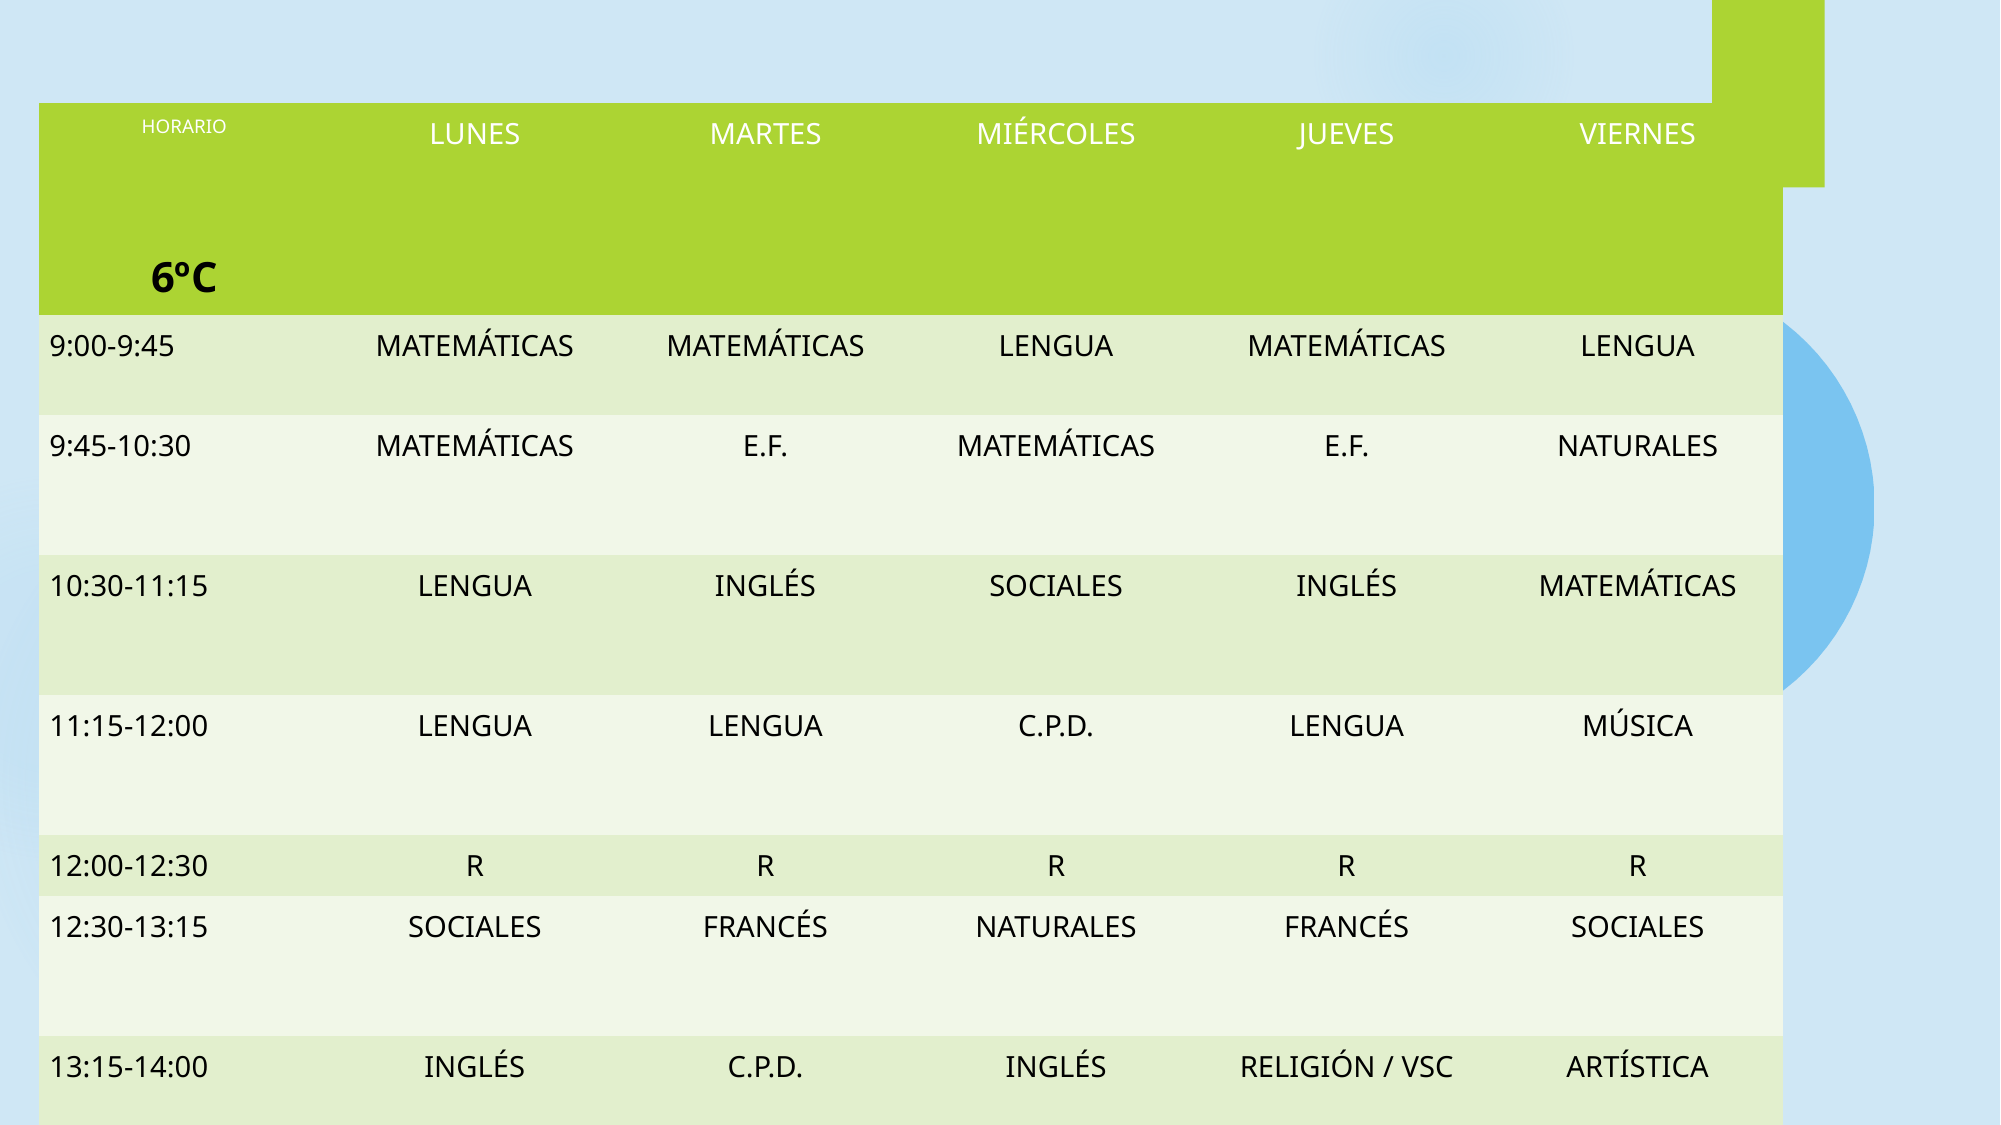

| HORARIO 6ºC | LUNES | MARTES | MIÉRCOLES | JUEVES | VIERNES |
| --- | --- | --- | --- | --- | --- |
| 9:00-9:45 | MATEMÁTICAS | MATEMÁTICAS | LENGUA | MATEMÁTICAS | LENGUA |
| 9:45-10:30 | MATEMÁTICAS | E.F. | MATEMÁTICAS | E.F. | NATURALES |
| 10:30-11:15 | LENGUA | INGLÉS | SOCIALES | INGLÉS | MATEMÁTICAS |
| 11:15-12:00 | LENGUA | LENGUA | C.P.D. | LENGUA | MÚSICA |
| 12:00-12:30 | R | R | R | R | R |
| 12:30-13:15 | SOCIALES | FRANCÉS | NATURALES | FRANCÉS | SOCIALES |
| 13:15-14:00 | INGLÉS | C.P.D. | INGLÉS | RELIGIÓN / VSC | ARTÍSTICA |